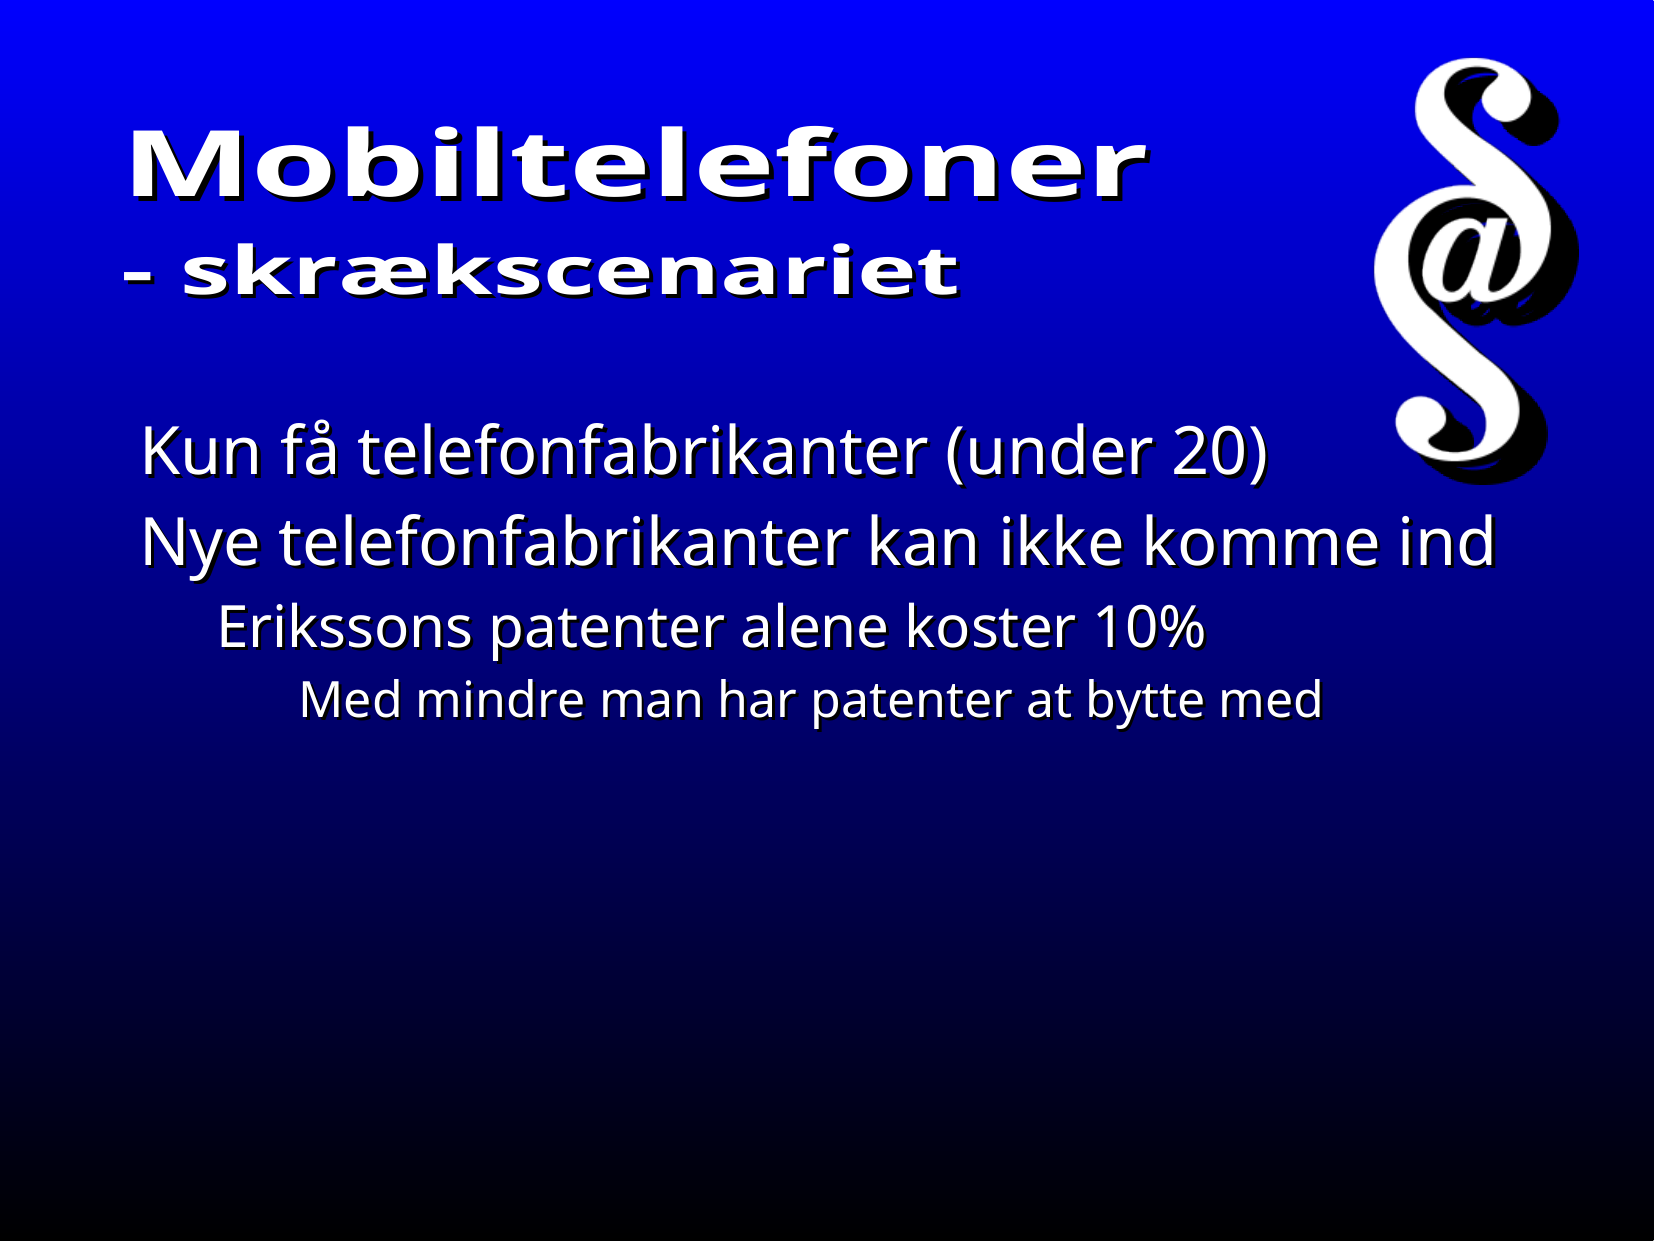

# Mobiltelefoner - skrækscenariet
Kun få telefonfabrikanter (under 20)
Nye telefonfabrikanter kan ikke komme ind
Erikssons patenter alene koster 10%
Med mindre man har patenter at bytte med